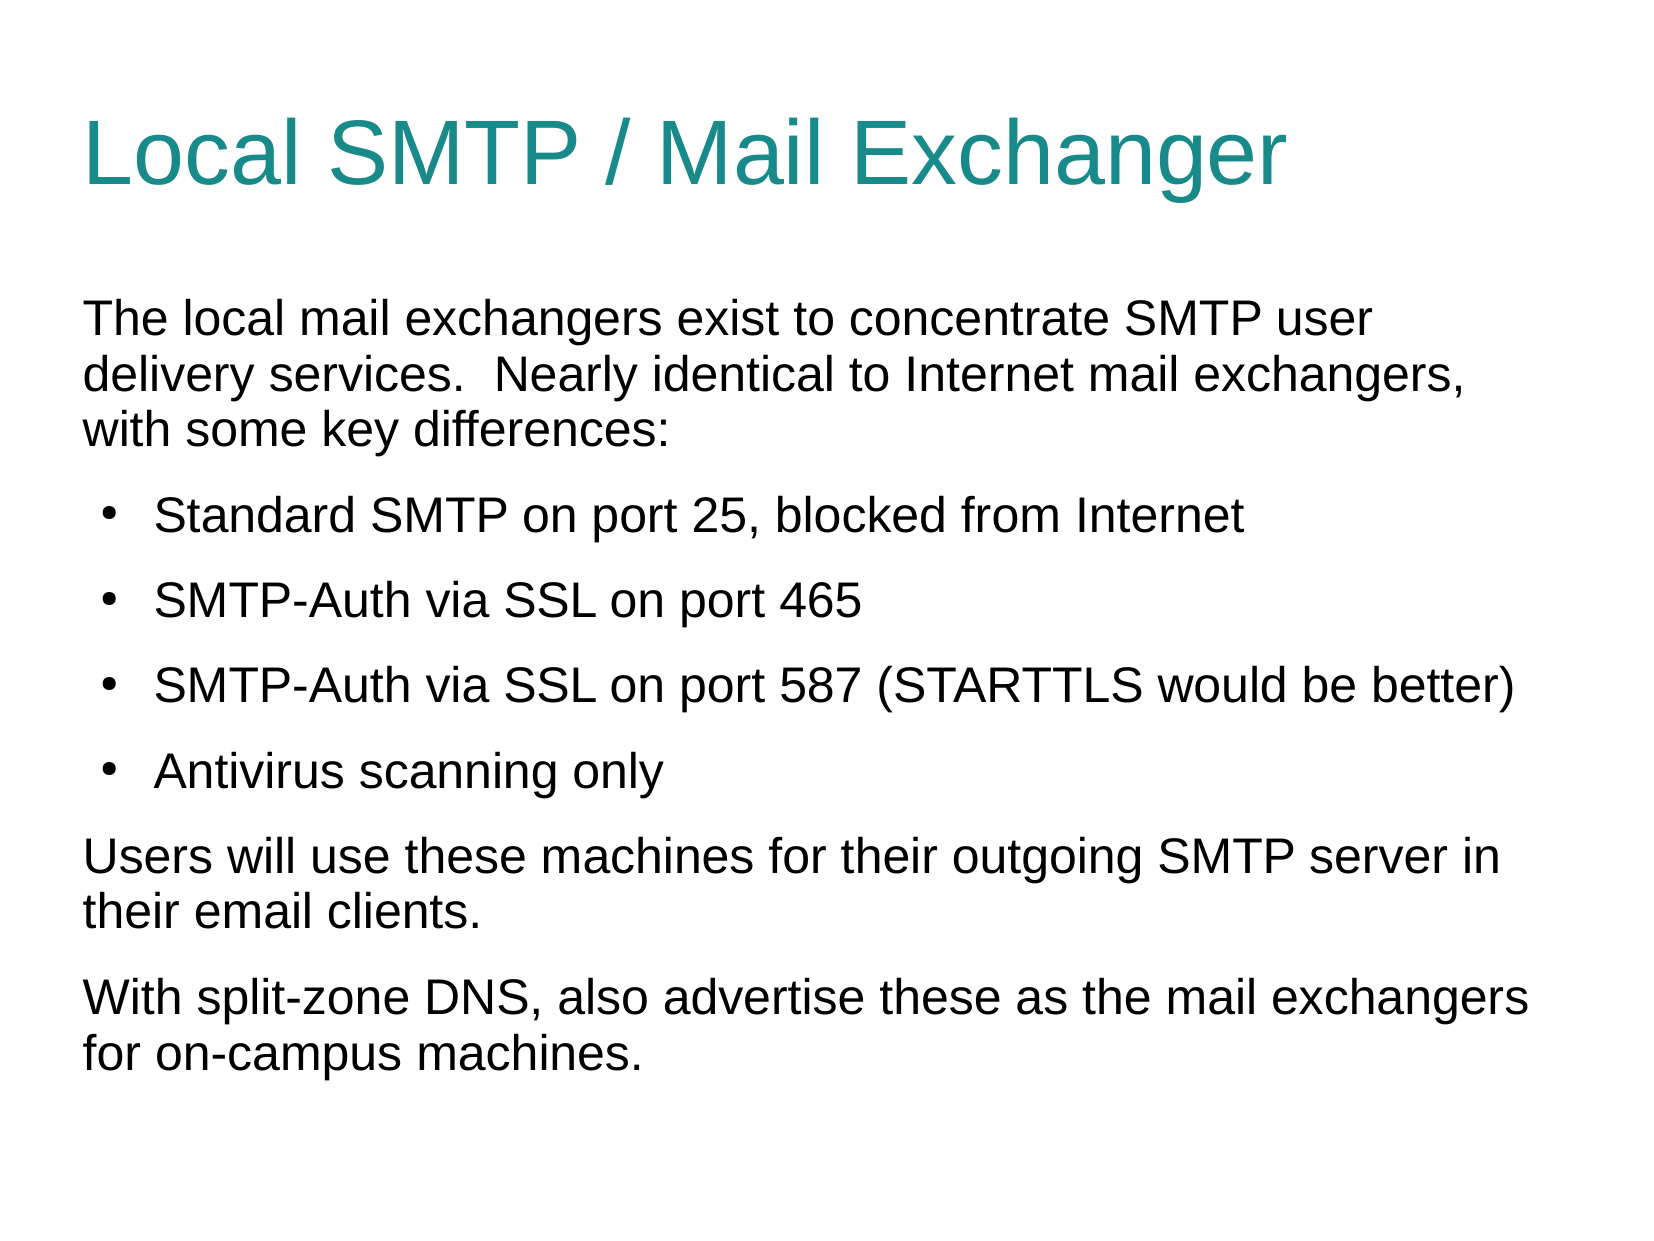

# Local SMTP / Mail Exchanger
The local mail exchangers exist to concentrate SMTP user delivery services. Nearly identical to Internet mail exchangers, with some key differences:
Standard SMTP on port 25, blocked from Internet
SMTP-Auth via SSL on port 465
SMTP-Auth via SSL on port 587 (STARTTLS would be better)
Antivirus scanning only
Users will use these machines for their outgoing SMTP server in their email clients.
With split-zone DNS, also advertise these as the mail exchangers for on-campus machines.